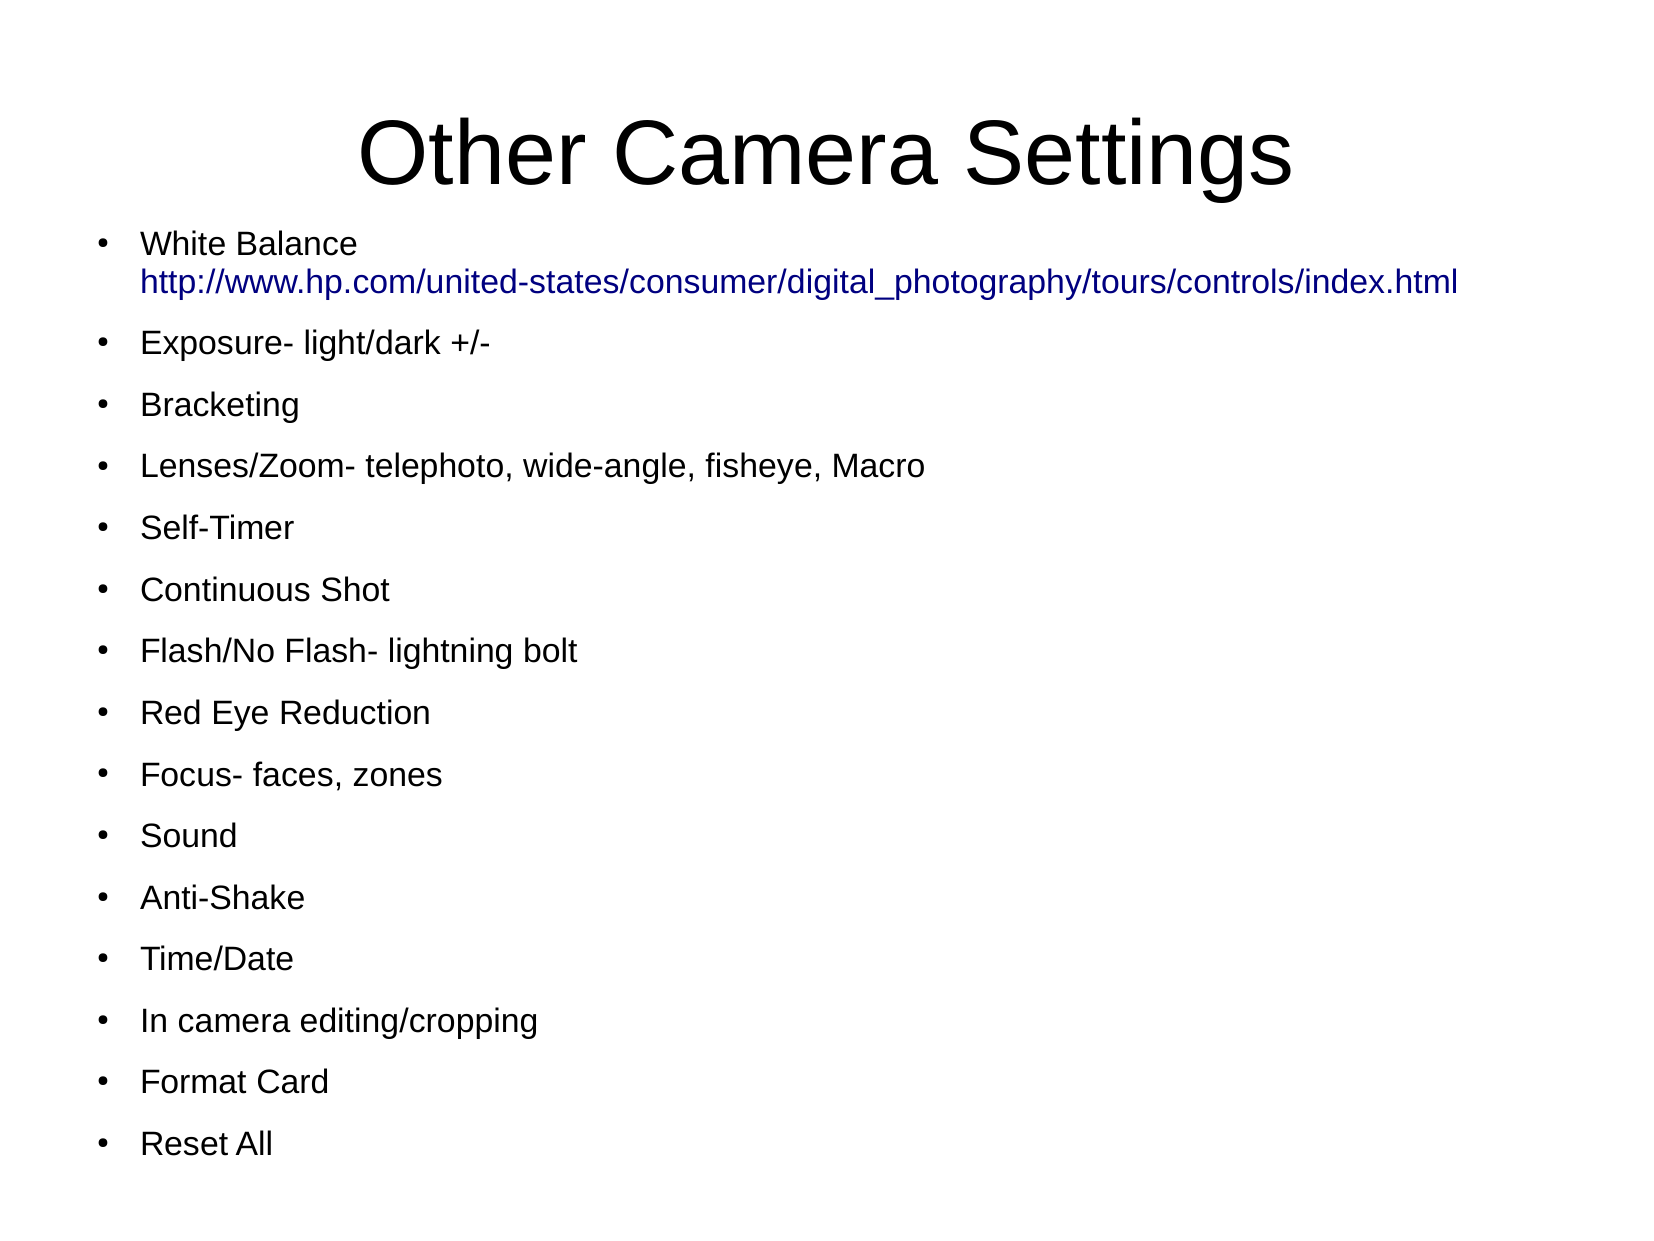

# Other Camera Settings
White Balance http://www.hp.com/united-states/consumer/digital_photography/tours/controls/index.html
Exposure- light/dark +/-
Bracketing
Lenses/Zoom- telephoto, wide-angle, fisheye, Macro
Self-Timer
Continuous Shot
Flash/No Flash- lightning bolt
Red Eye Reduction
Focus- faces, zones
Sound
Anti-Shake
Time/Date
In camera editing/cropping
Format Card
Reset All